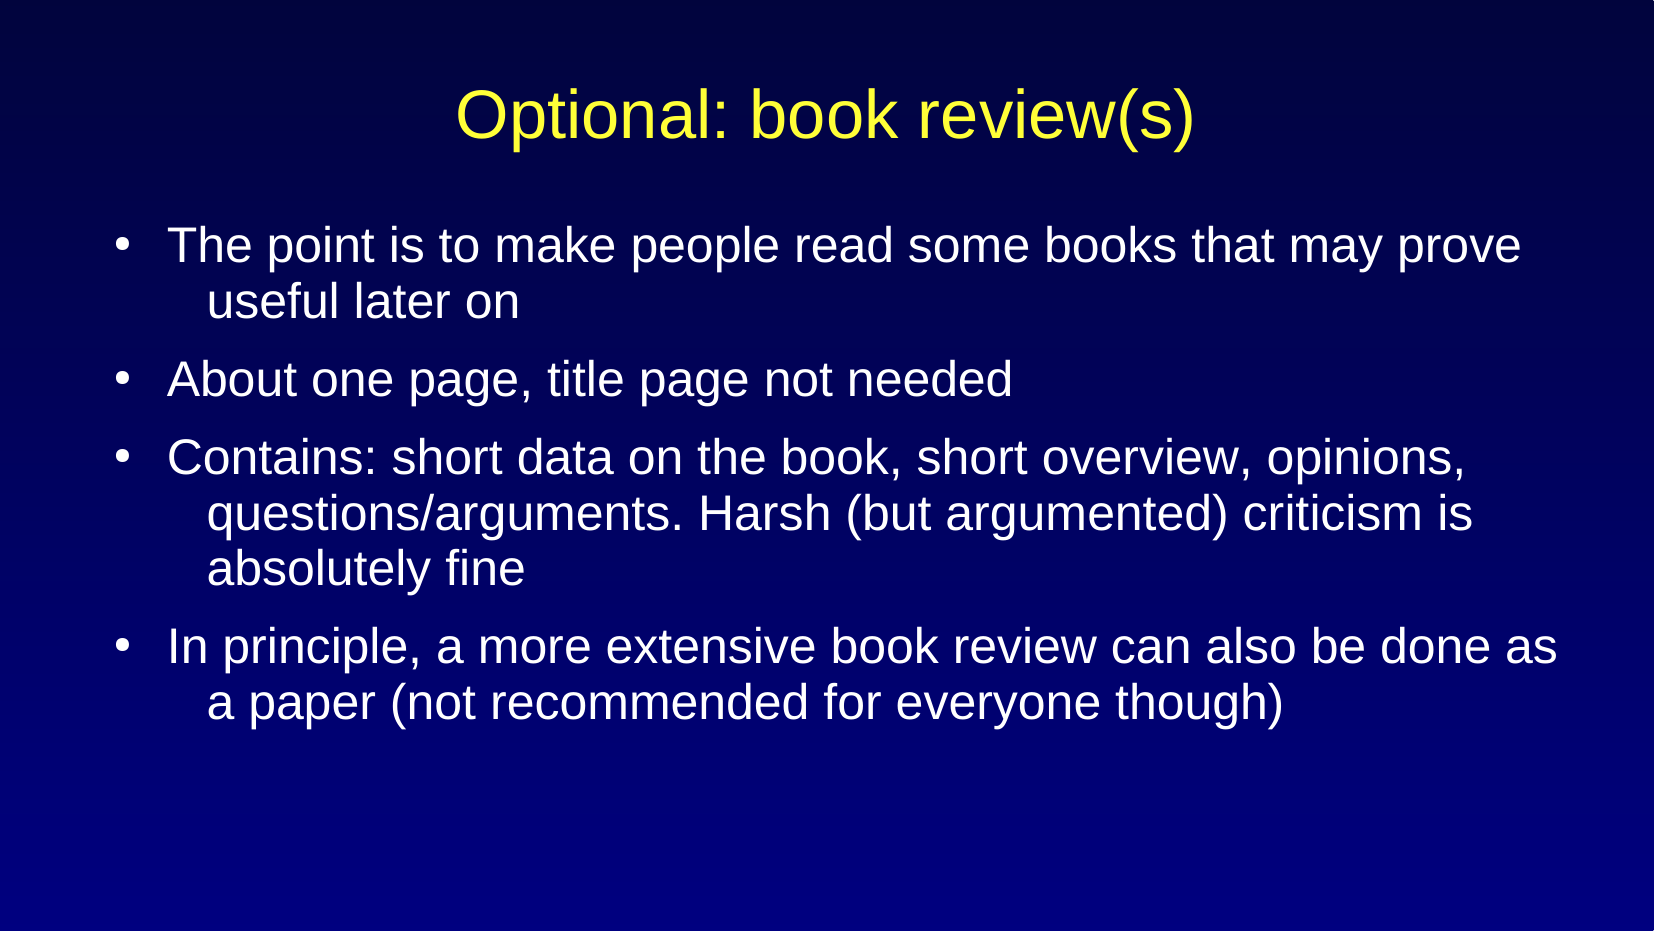

# Optional: book review(s)
The point is to make people read some books that may prove useful later on
About one page, title page not needed
Contains: short data on the book, short overview, opinions, questions/arguments. Harsh (but argumented) criticism is absolutely fine
In principle, a more extensive book review can also be done as a paper (not recommended for everyone though)